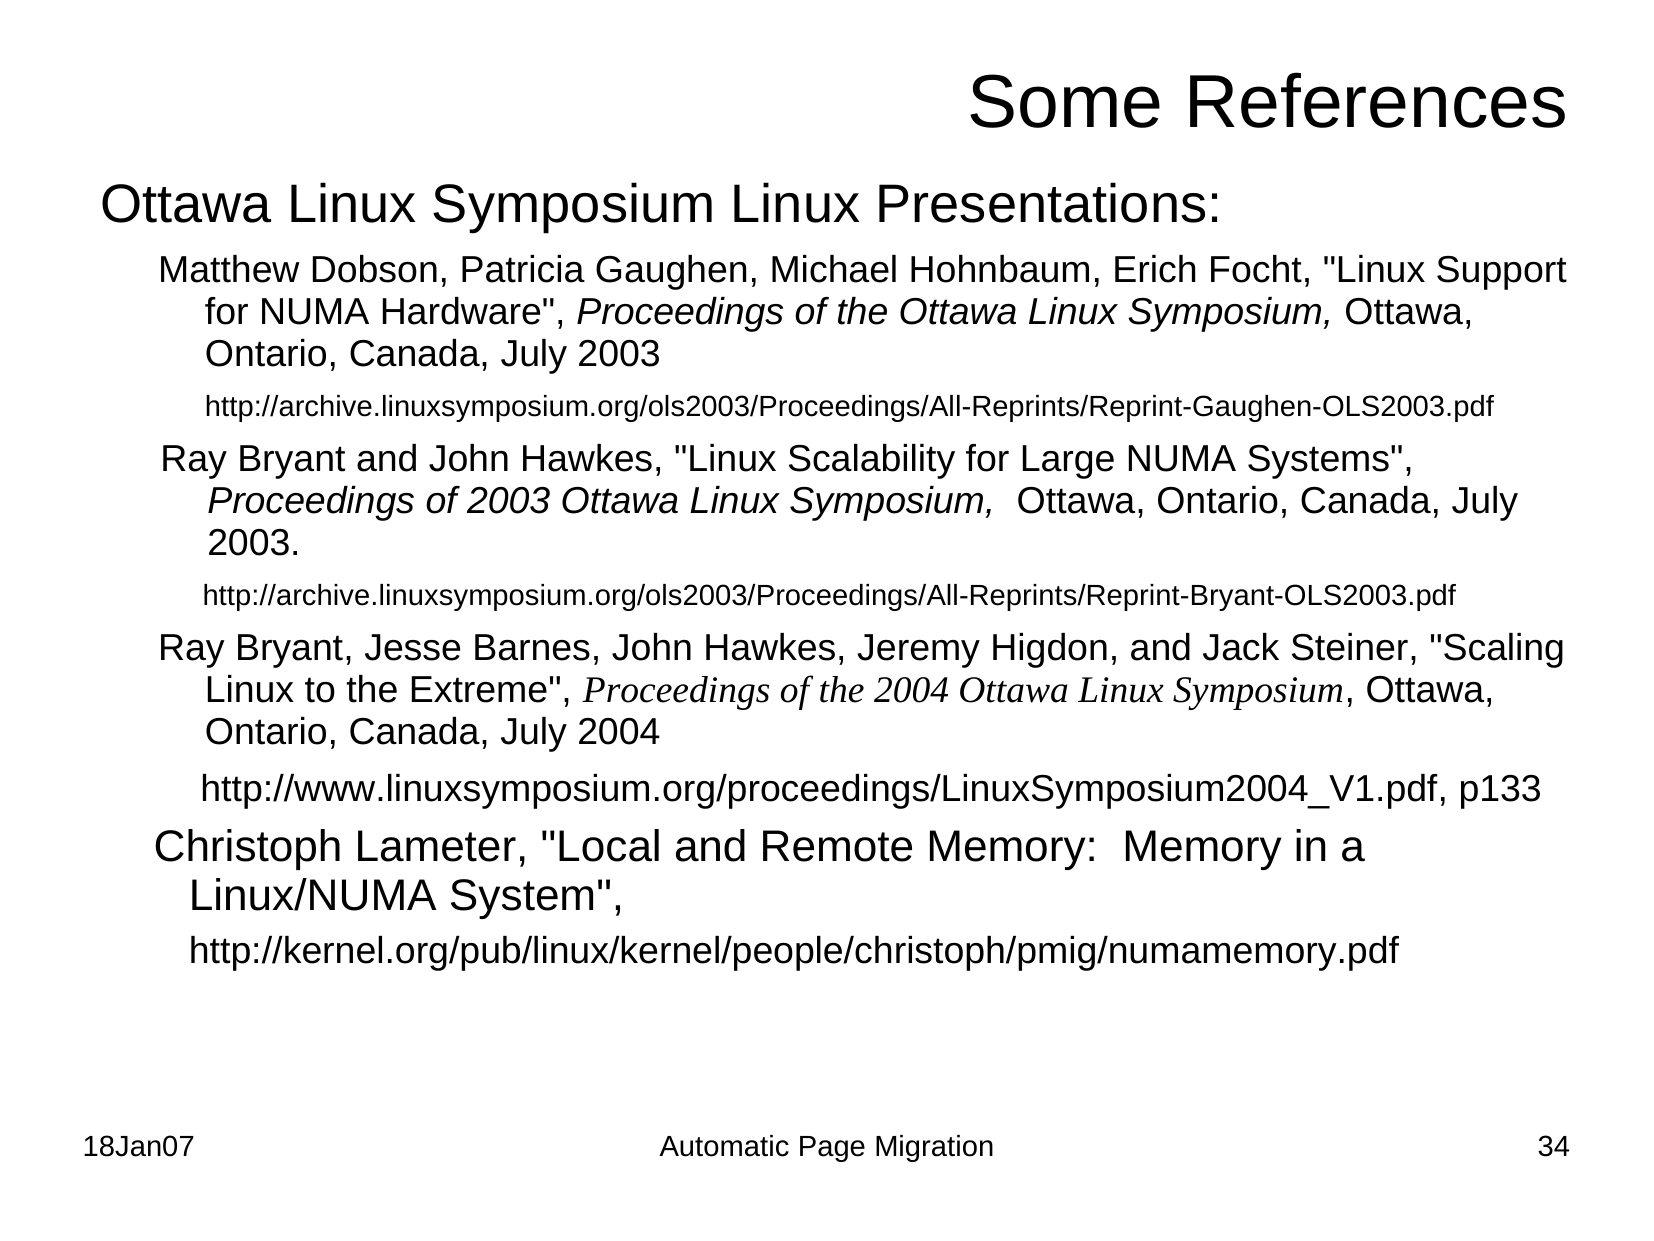

# Some References
Ottawa Linux Symposium Linux Presentations:
Matthew Dobson, Patricia Gaughen, Michael Hohnbaum, Erich Focht, "Linux Support for NUMA Hardware", Proceedings of the Ottawa Linux Symposium, Ottawa, Ontario, Canada, July 2003
http://archive.linuxsymposium.org/ols2003/Proceedings/All-Reprints/Reprint-Gaughen-OLS2003.pdf
Ray Bryant and John Hawkes, "Linux Scalability for Large NUMA Systems", Proceedings of 2003 Ottawa Linux Symposium, Ottawa, Ontario, Canada, July 2003.
http://archive.linuxsymposium.org/ols2003/Proceedings/All-Reprints/Reprint-Bryant-OLS2003.pdf
Ray Bryant, Jesse Barnes, John Hawkes, Jeremy Higdon, and Jack Steiner, "Scaling Linux to the Extreme", Proceedings of the 2004 Ottawa Linux Symposium, Ottawa, Ontario, Canada, July 2004
http://www.linuxsymposium.org/proceedings/LinuxSymposium2004_V1.pdf, p133
Christoph Lameter, "Local and Remote Memory: Memory in a Linux/NUMA System",
http://kernel.org/pub/linux/kernel/people/christoph/pmig/numamemory.pdf
18Jan07
Automatic Page Migration
34